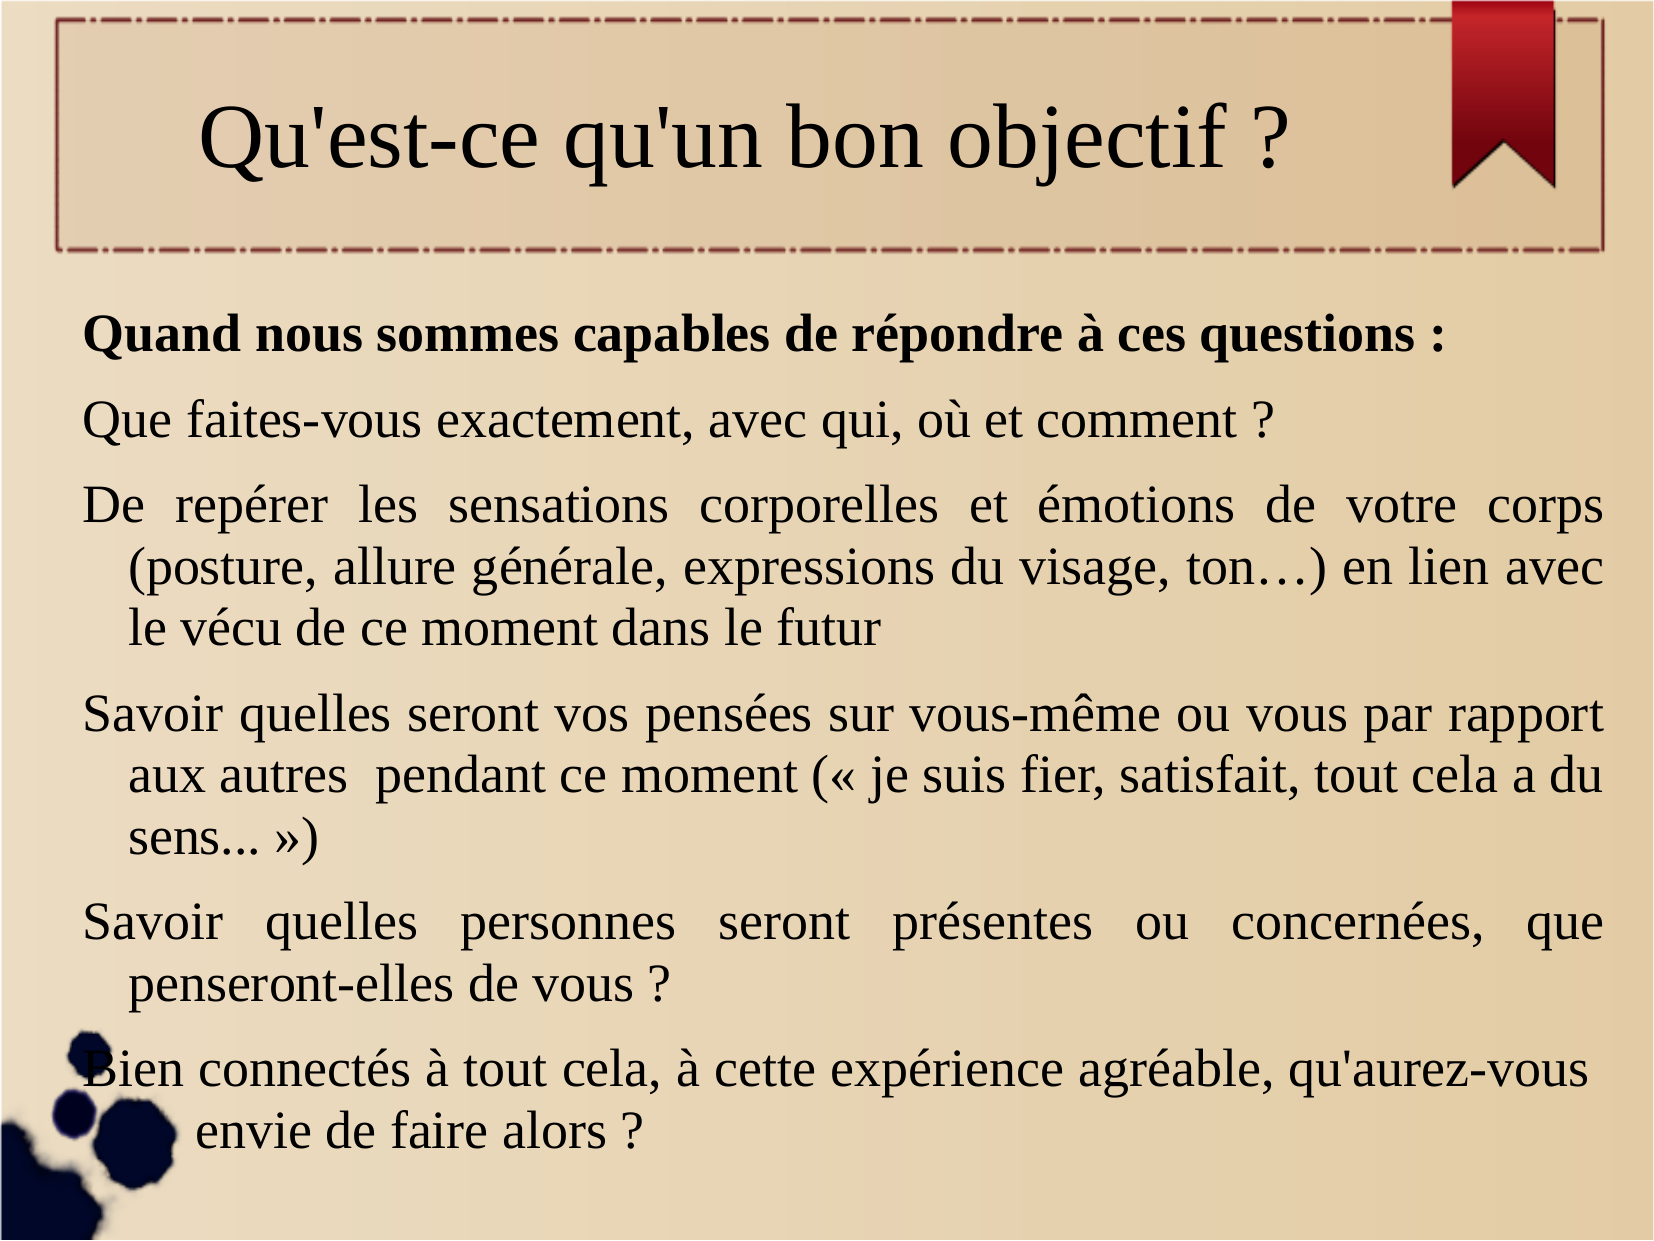

# Qu'est-ce qu'un bon objectif ?
Quand nous sommes capables de répondre à ces questions :
Que faites-vous exactement, avec qui, où et comment ?
De repérer les sensations corporelles et émotions de votre corps (posture, allure générale, expressions du visage, ton…) en lien avec le vécu de ce moment dans le futur
Savoir quelles seront vos pensées sur vous-même ou vous par rapport aux autres pendant ce moment (« je suis fier, satisfait, tout cela a du sens... »)
Savoir quelles personnes seront présentes ou concernées, que penseront-elles de vous ?
Bien connectés à tout cela, à cette expérience agréable, qu'aurez-vous envie de faire alors ?